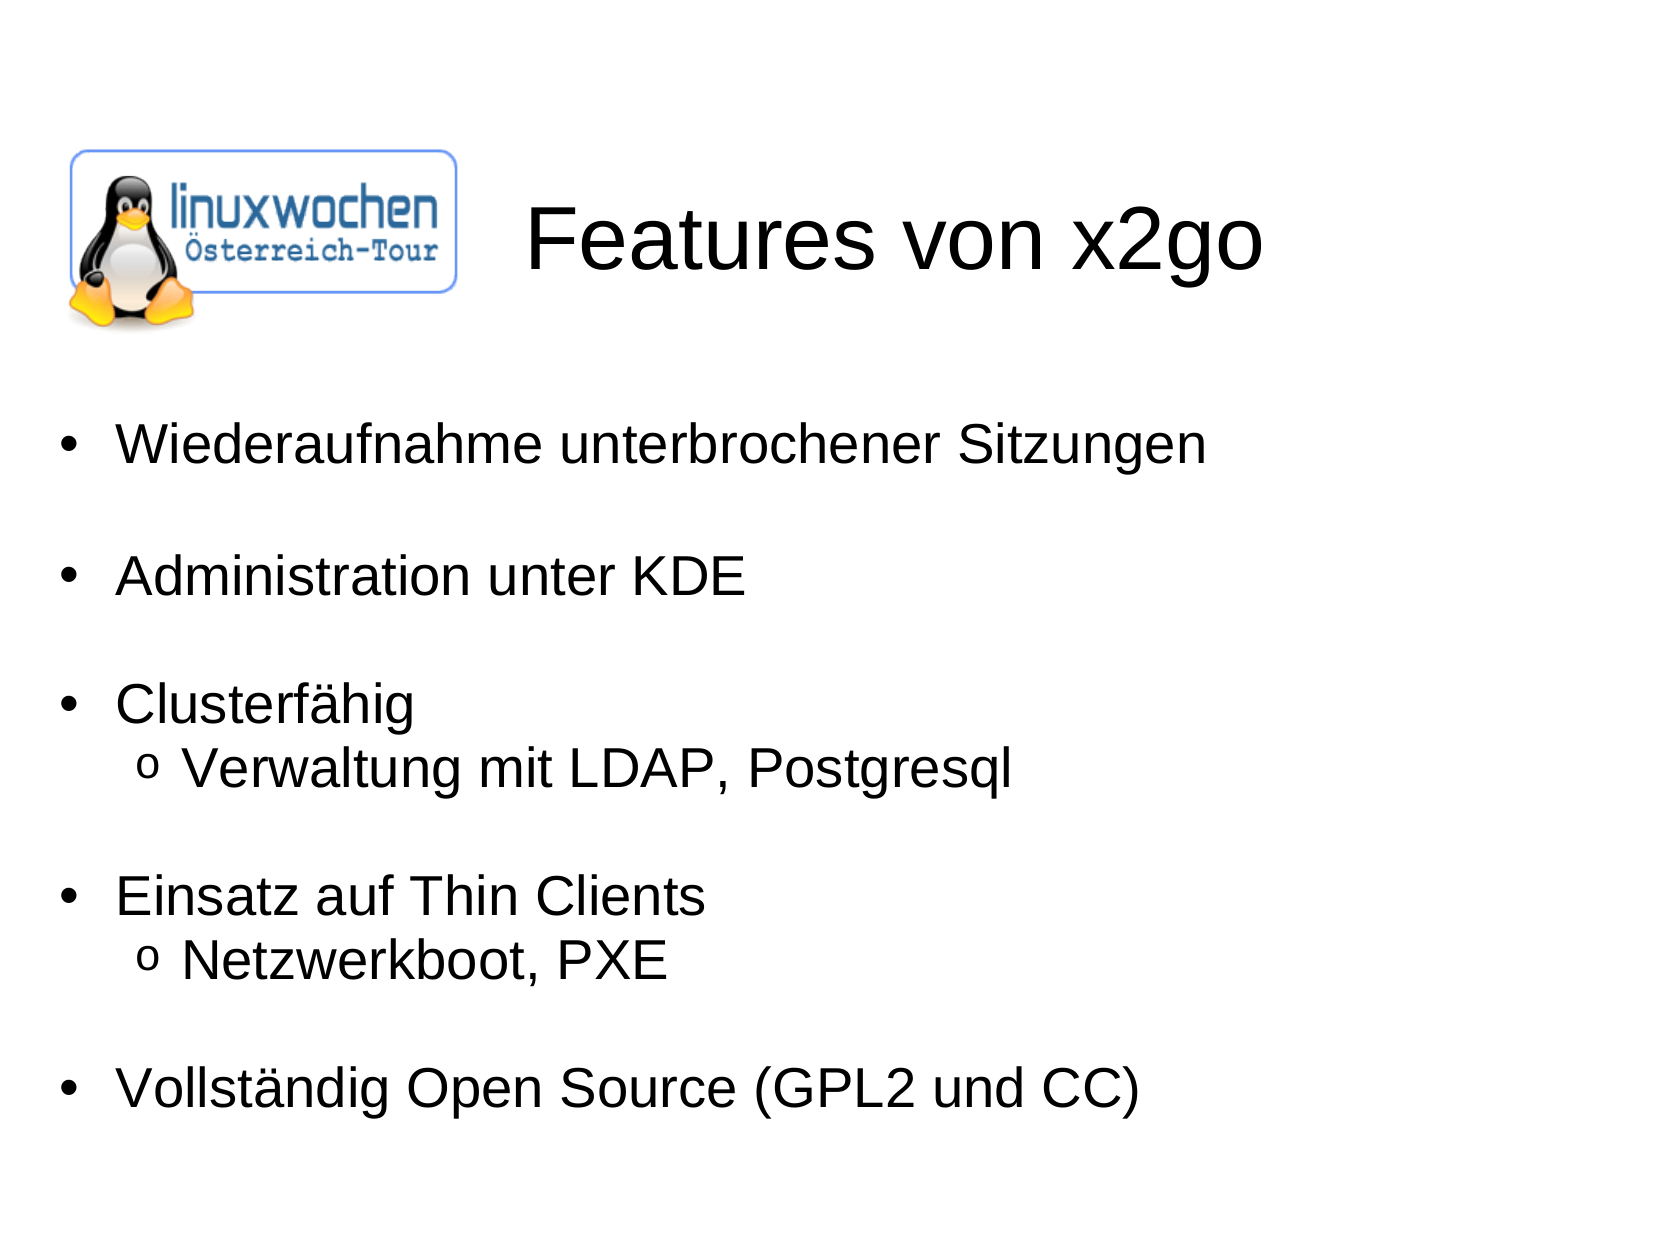

# Features von x2go
Wiederaufnahme unterbrochener Sitzungen
Administration unter KDE
Clusterfähig
Verwaltung mit LDAP, Postgresql
Einsatz auf Thin Clients
Netzwerkboot, PXE
Vollständig Open Source (GPL2 und CC)